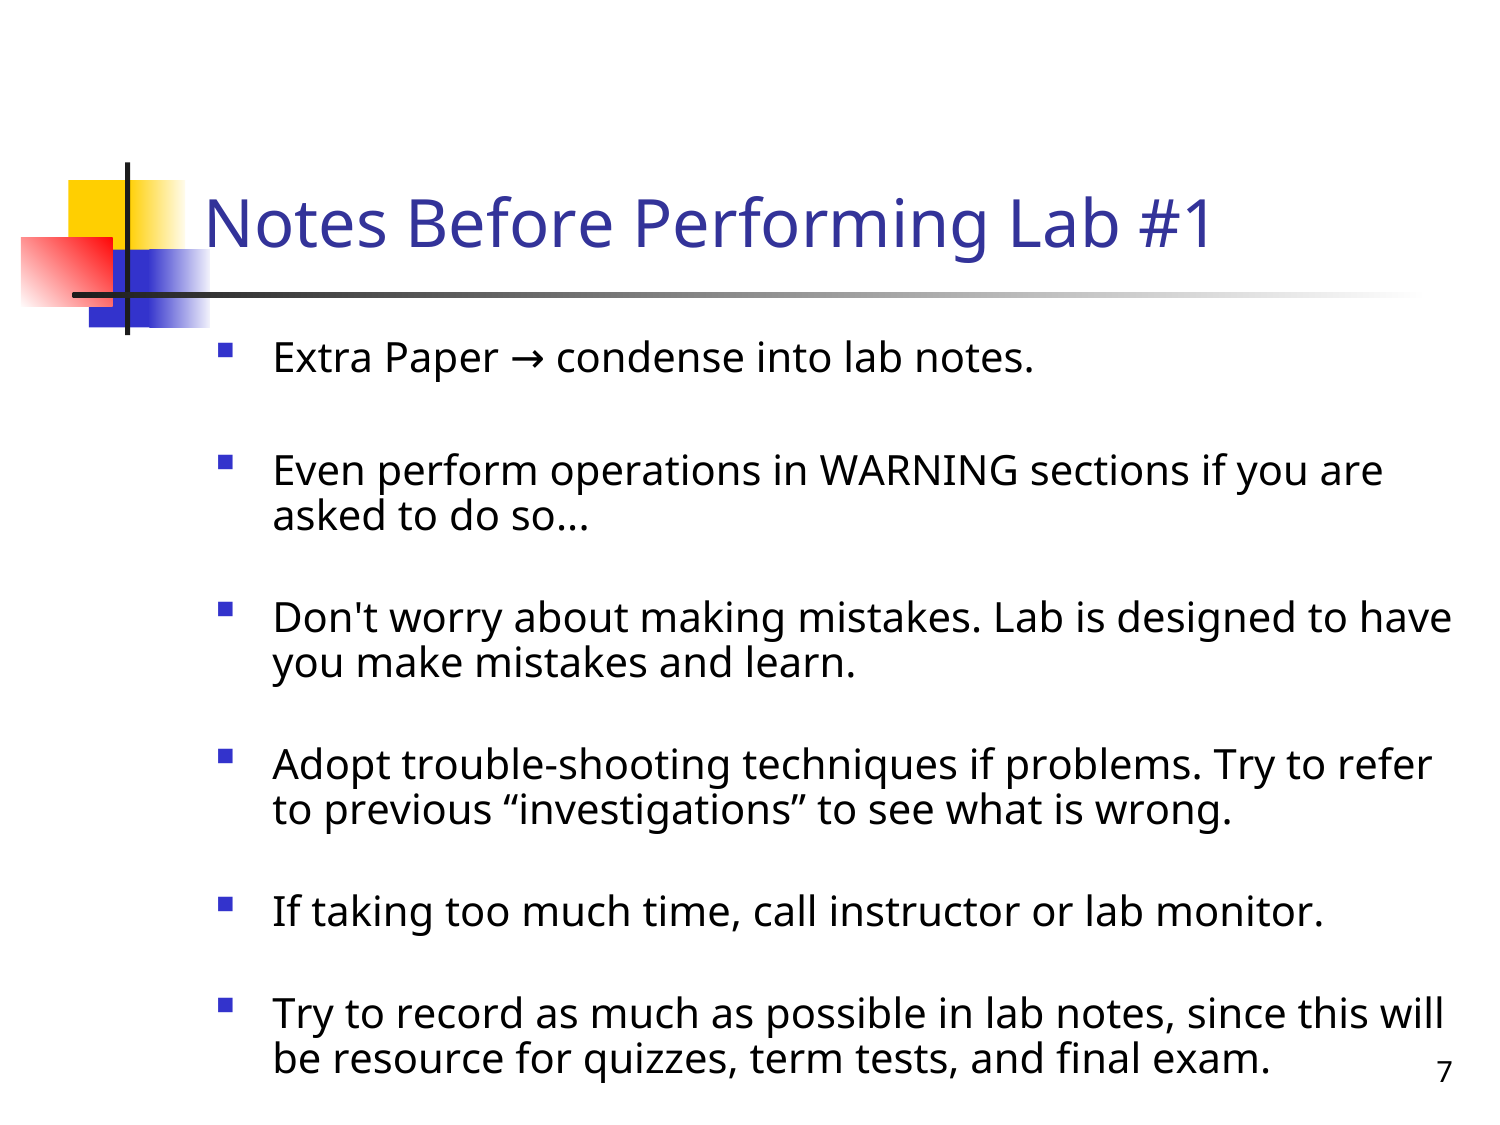

# Notes Before Performing Lab #1
Extra Paper → condense into lab notes.
Even perform operations in WARNING sections if you are asked to do so...
Don't worry about making mistakes. Lab is designed to have you make mistakes and learn.
Adopt trouble-shooting techniques if problems. Try to refer to previous “investigations” to see what is wrong.
If taking too much time, call instructor or lab monitor.
Try to record as much as possible in lab notes, since this will be resource for quizzes, term tests, and final exam.
7